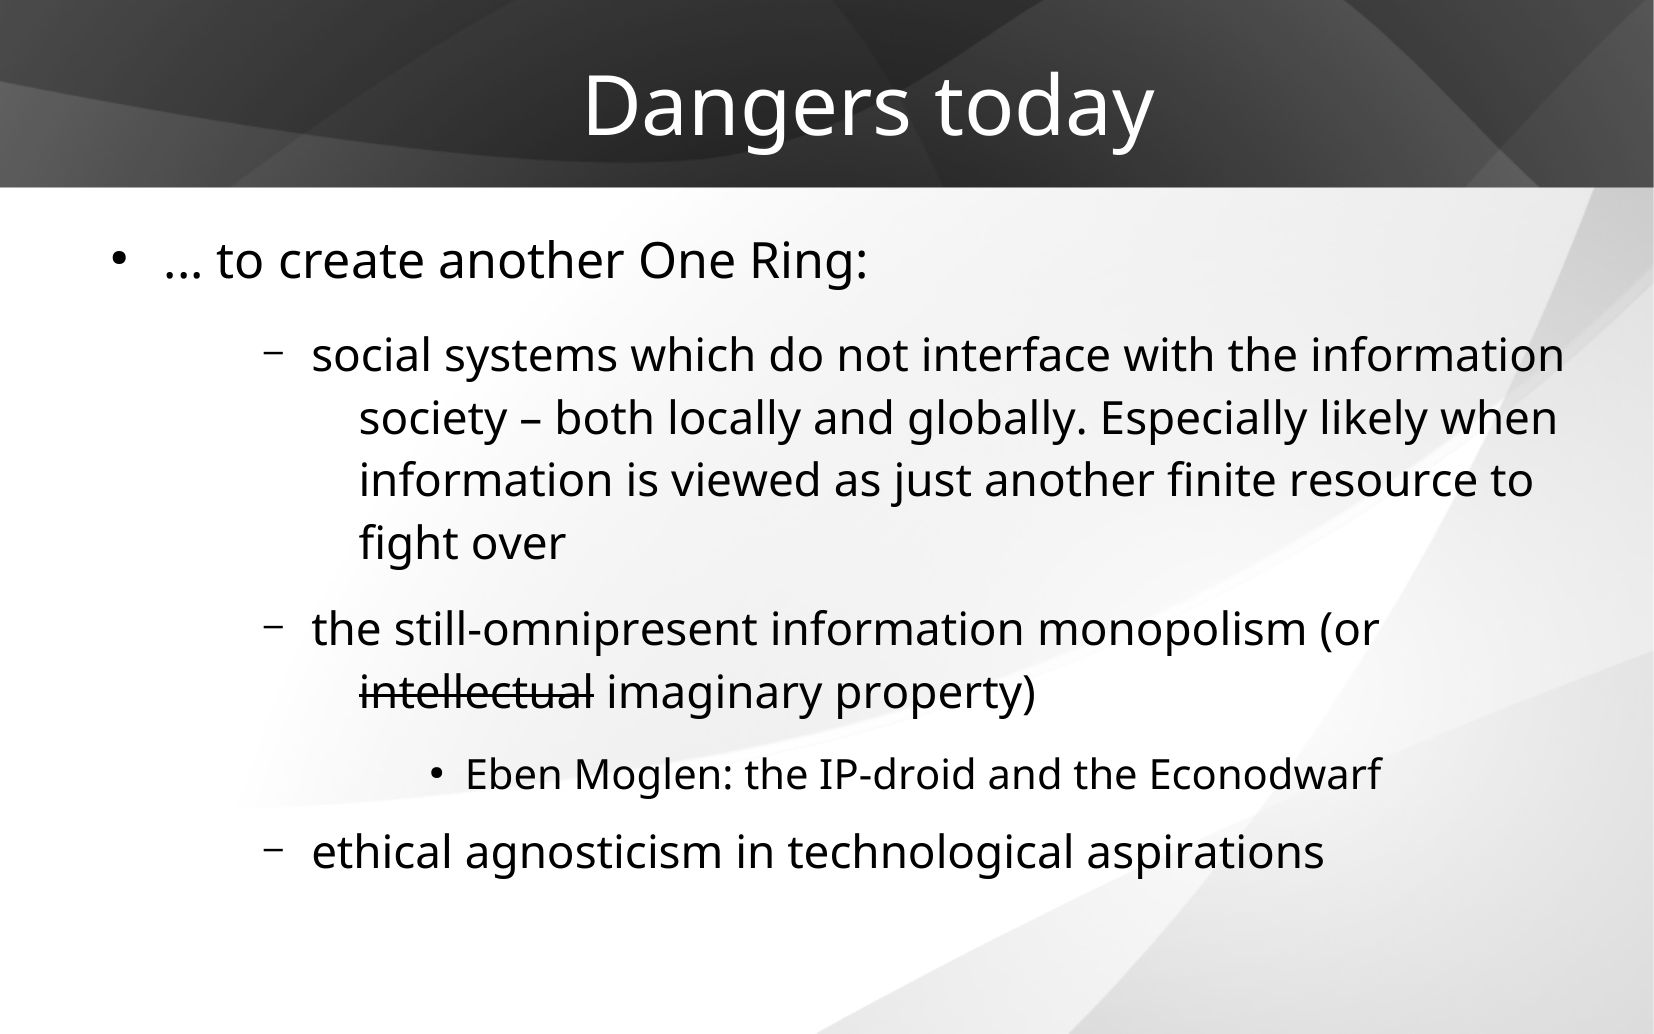

# Dangers today
... to create another One Ring:
social systems which do not interface with the information society – both locally and globally. Especially likely when information is viewed as just another finite resource to fight over
the still-omnipresent information monopolism (or intellectual imaginary property)
Eben Moglen: the IP-droid and the Econodwarf
ethical agnosticism in technological aspirations